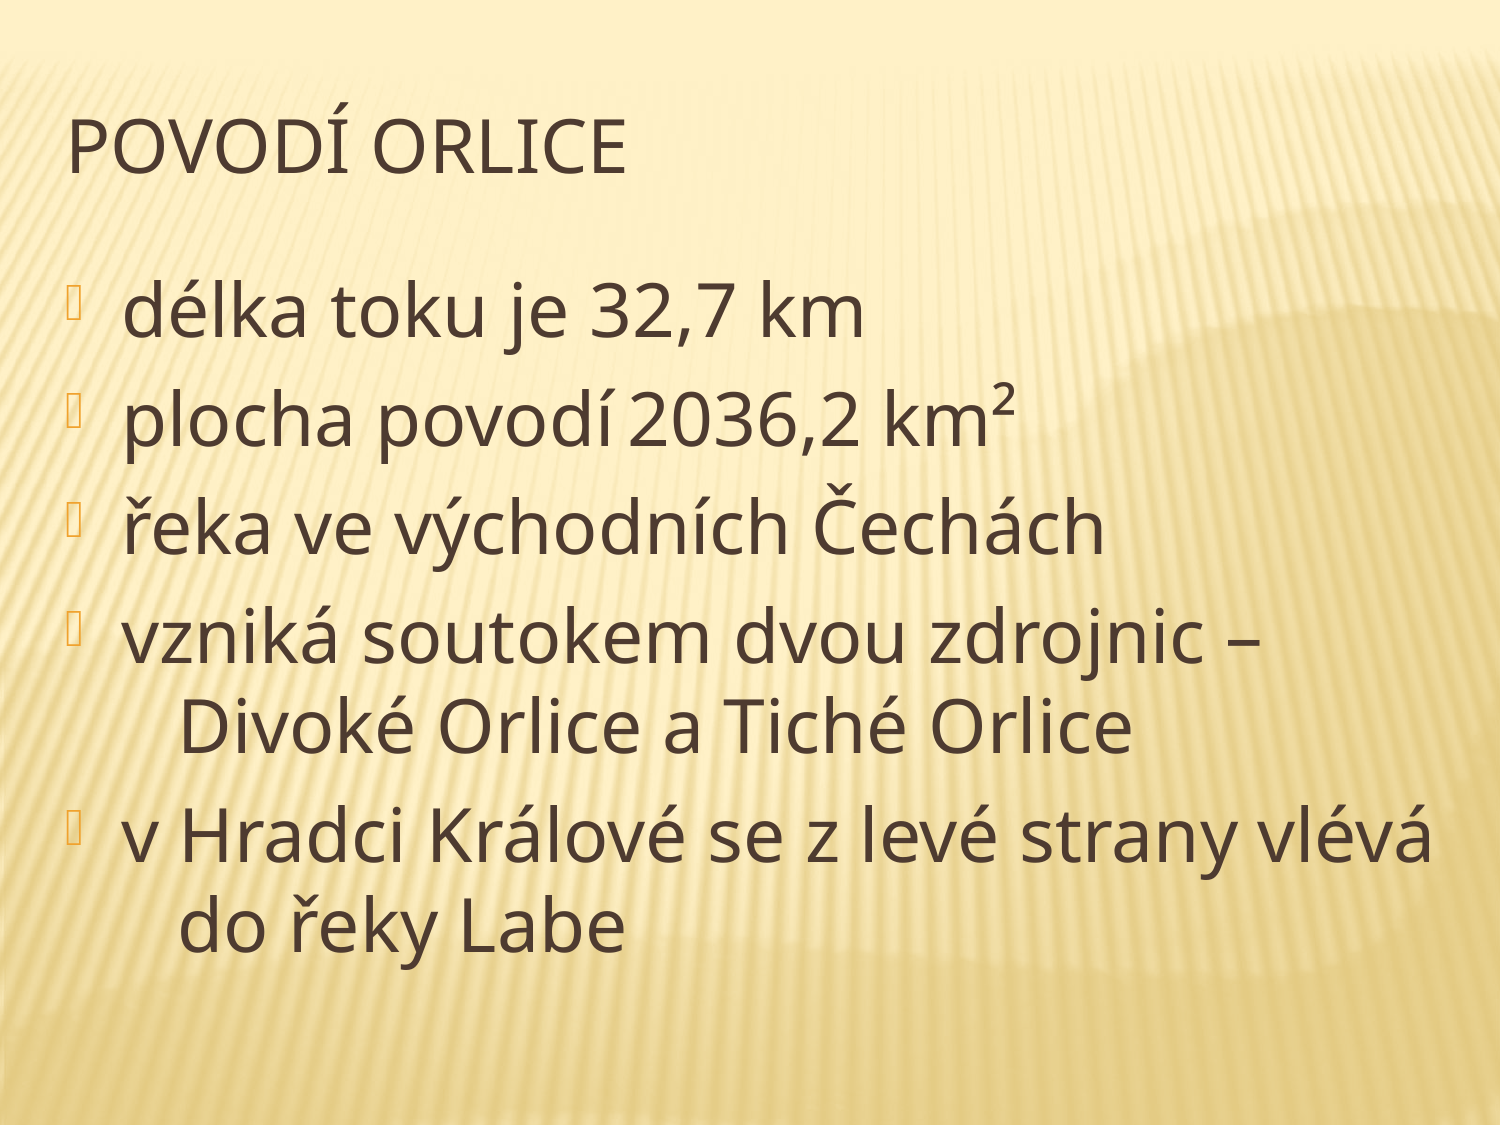

# POVODÍ ORLICE
délka toku je 32,7 km
plocha povodí	2036,2 km²
řeka ve východních Čechách
vzniká soutokem dvou zdrojnic – Divoké Orlice a Tiché Orlice
v Hradci Králové se z levé strany vlévá do řeky Labe